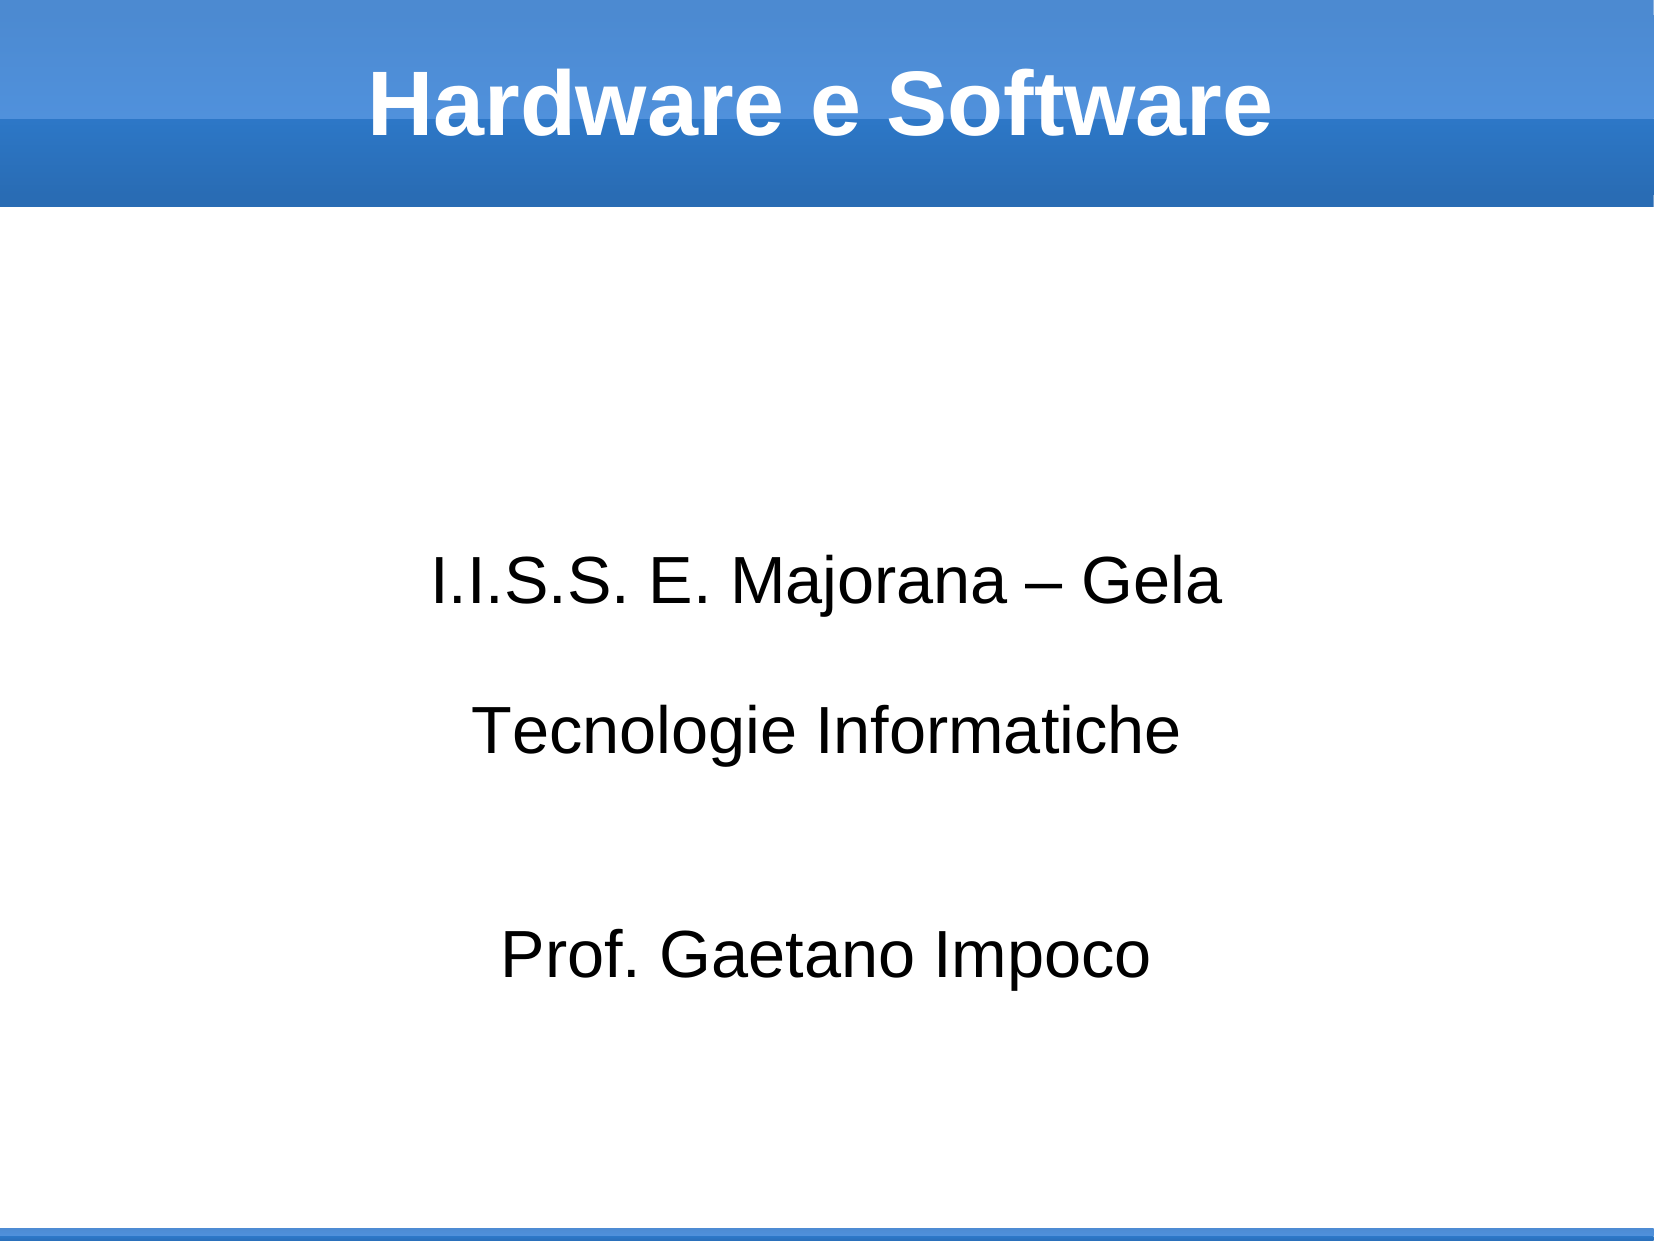

# Hardware e Software
I.I.S.S. E. Majorana – Gela
Tecnologie Informatiche
Prof. Gaetano Impoco